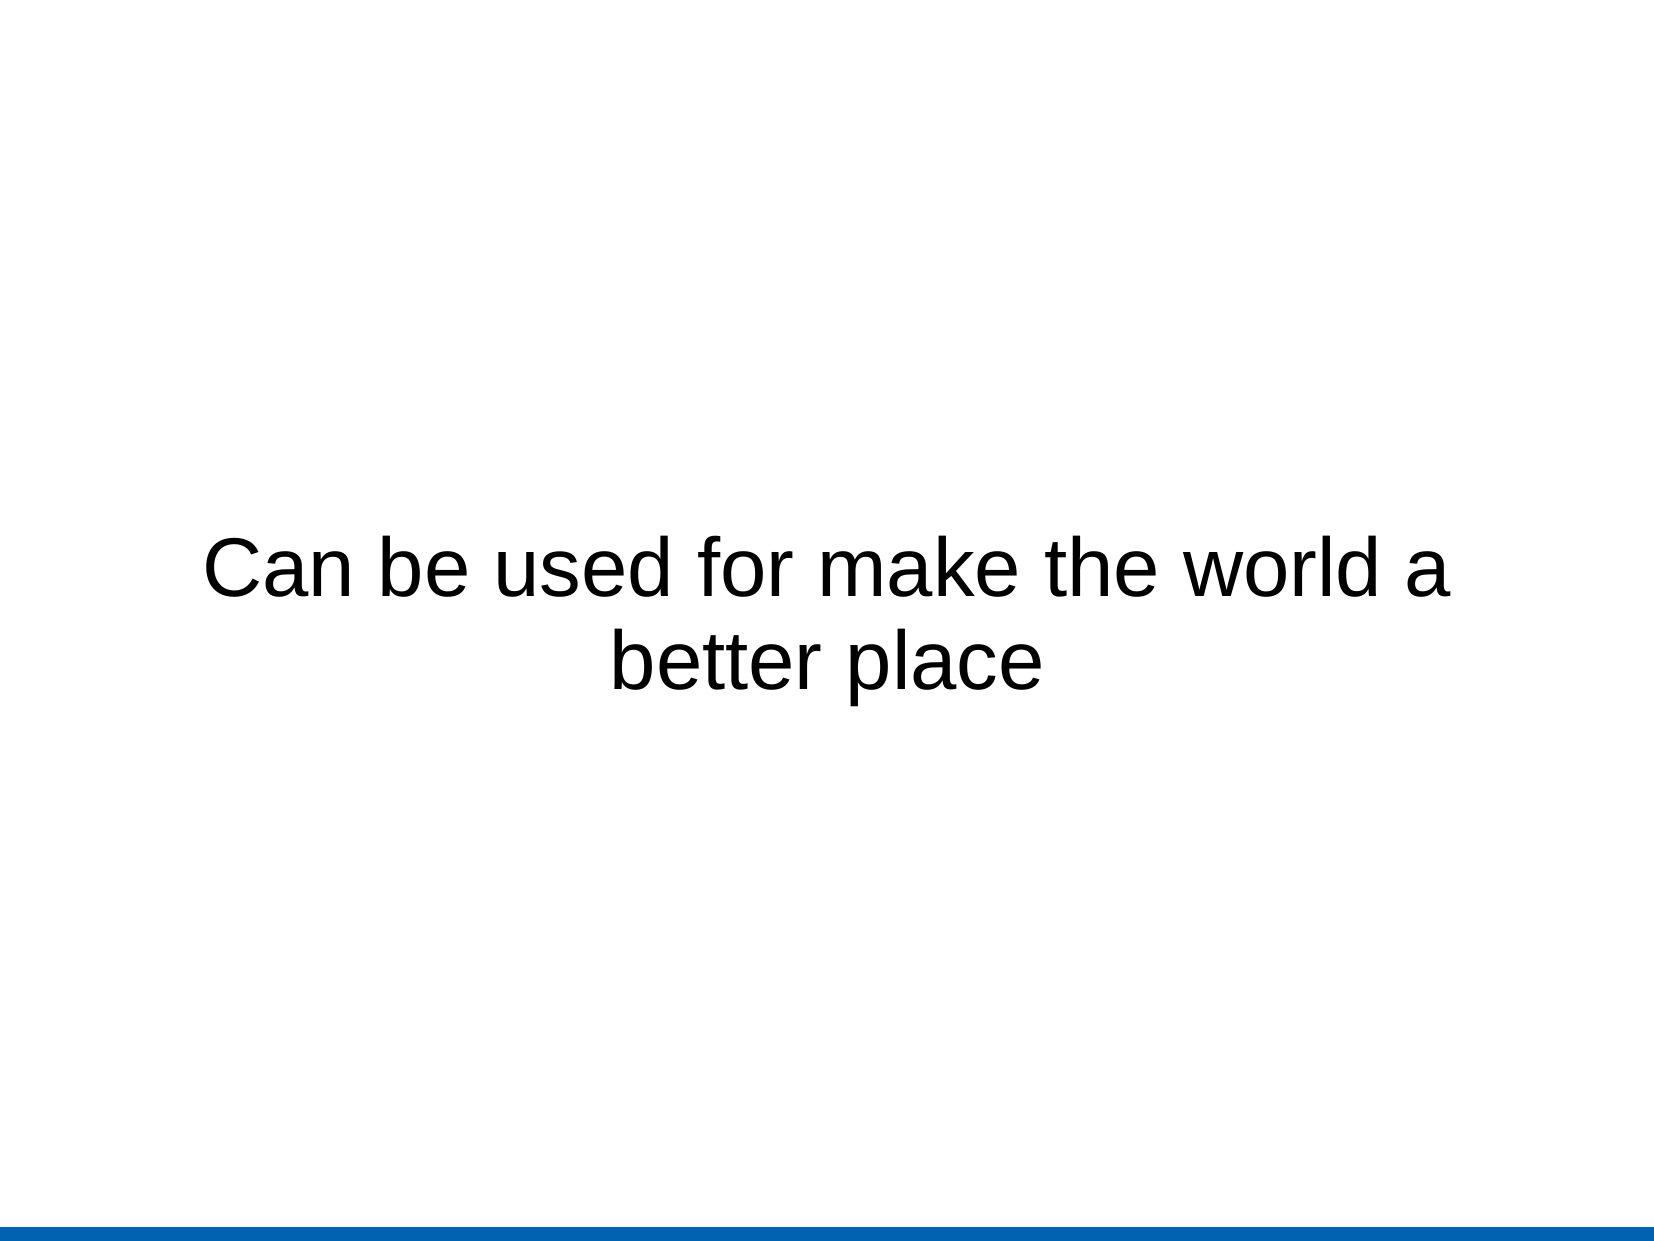

# Can be used for make the world a better place